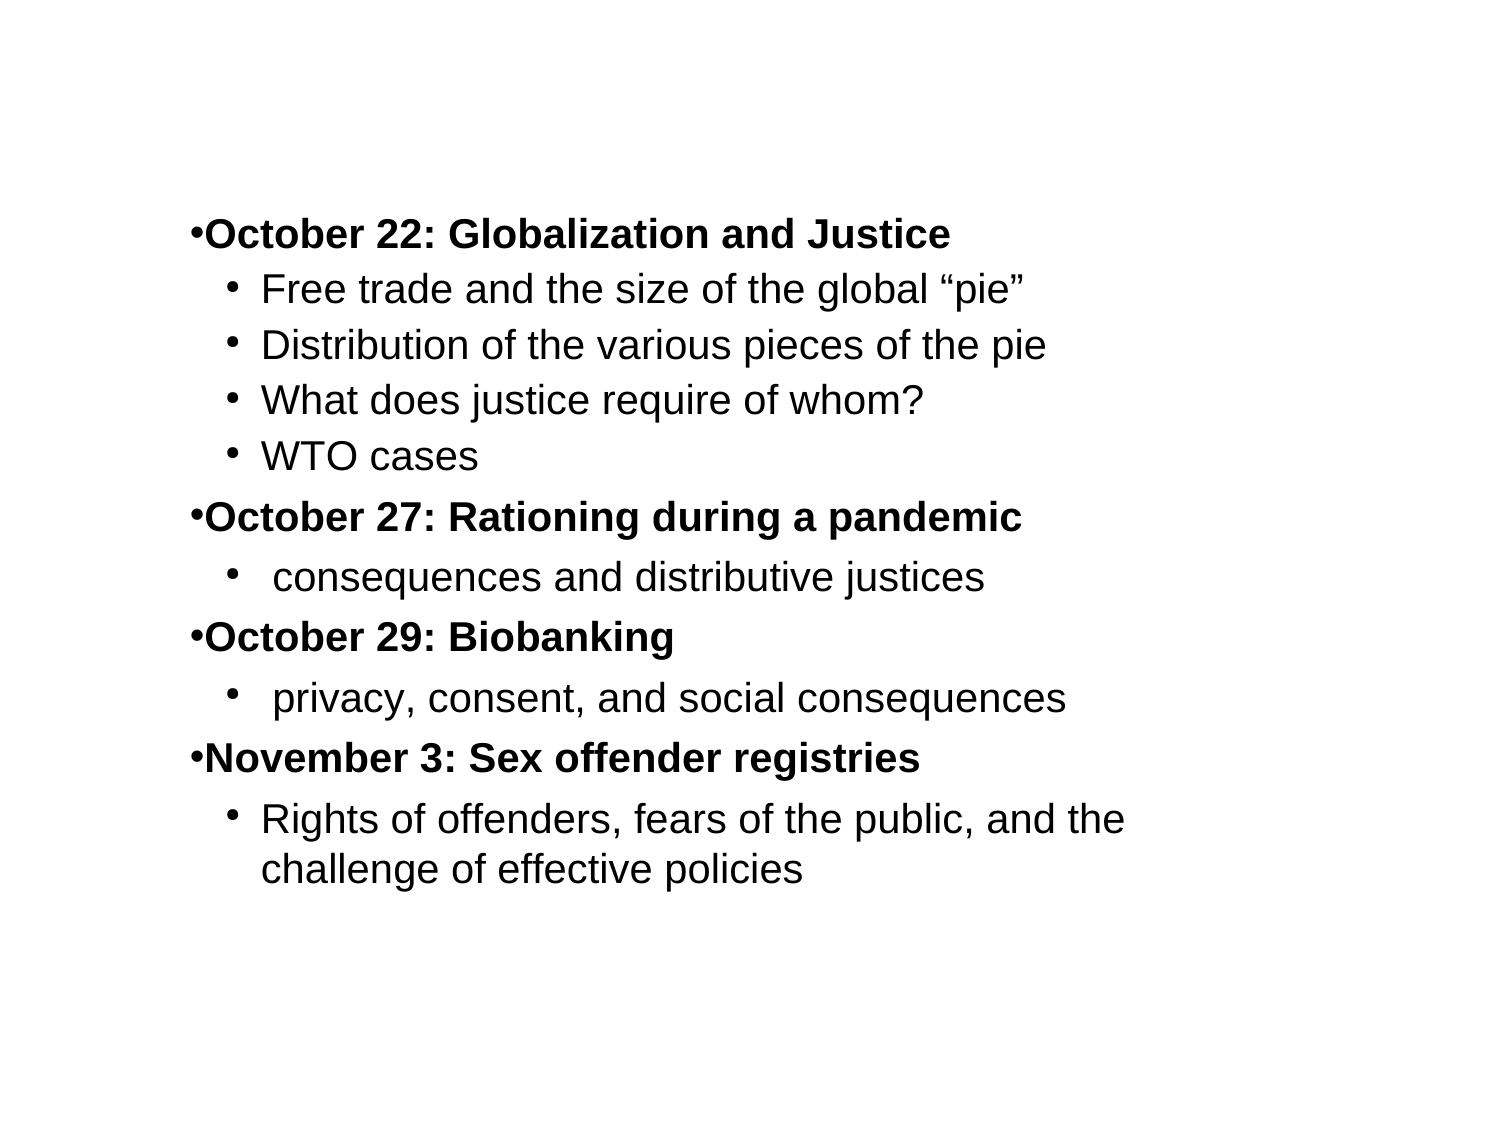

#
October 22: Globalization and Justice
Free trade and the size of the global “pie”
Distribution of the various pieces of the pie
What does justice require of whom?
WTO cases
October 27: Rationing during a pandemic
 consequences and distributive justices
October 29: Biobanking
 privacy, consent, and social consequences
November 3: Sex offender registries
Rights of offenders, fears of the public, and the challenge of effective policies